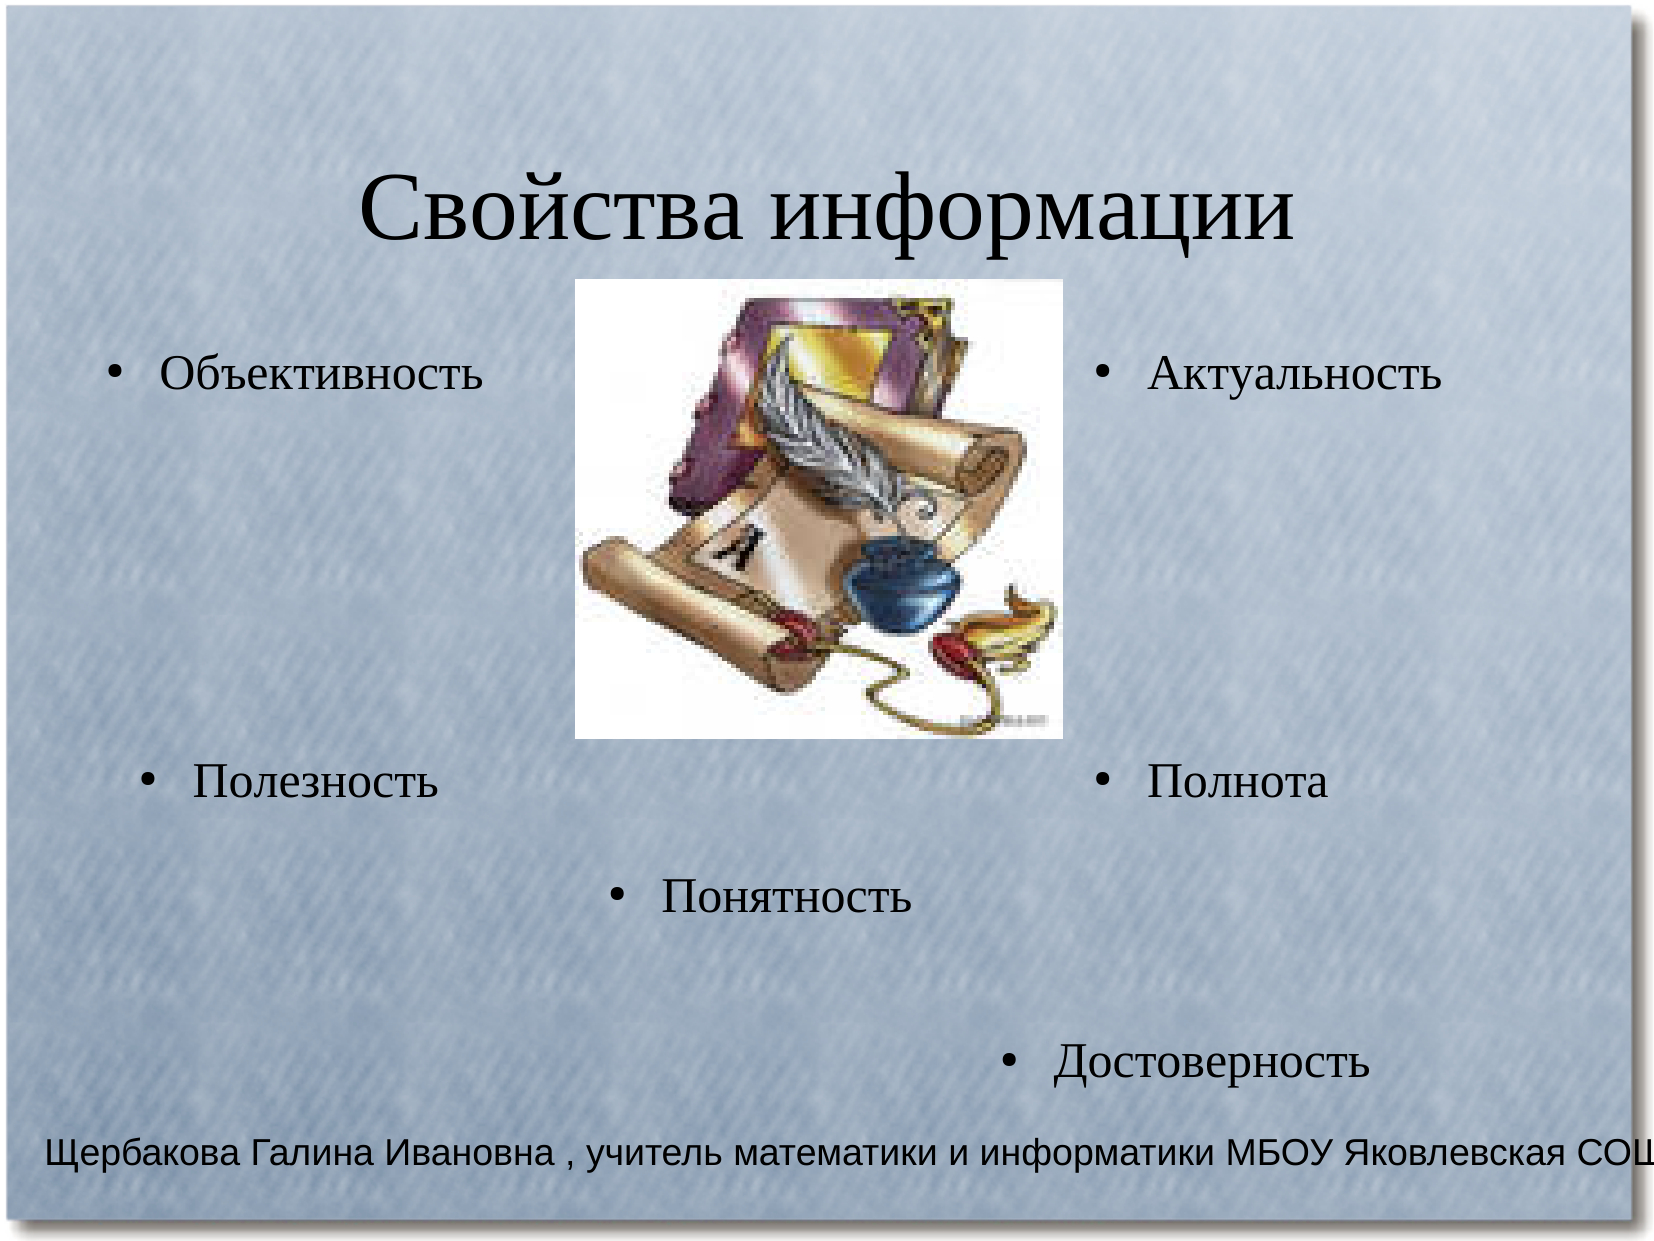

# Свойства информации
Объективность
Актуальность
Полезность
Полнота
Понятность
Достоверность
Щербакова Галина Ивановна , учитель математики и информатики МБОУ Яковлевская СОШ